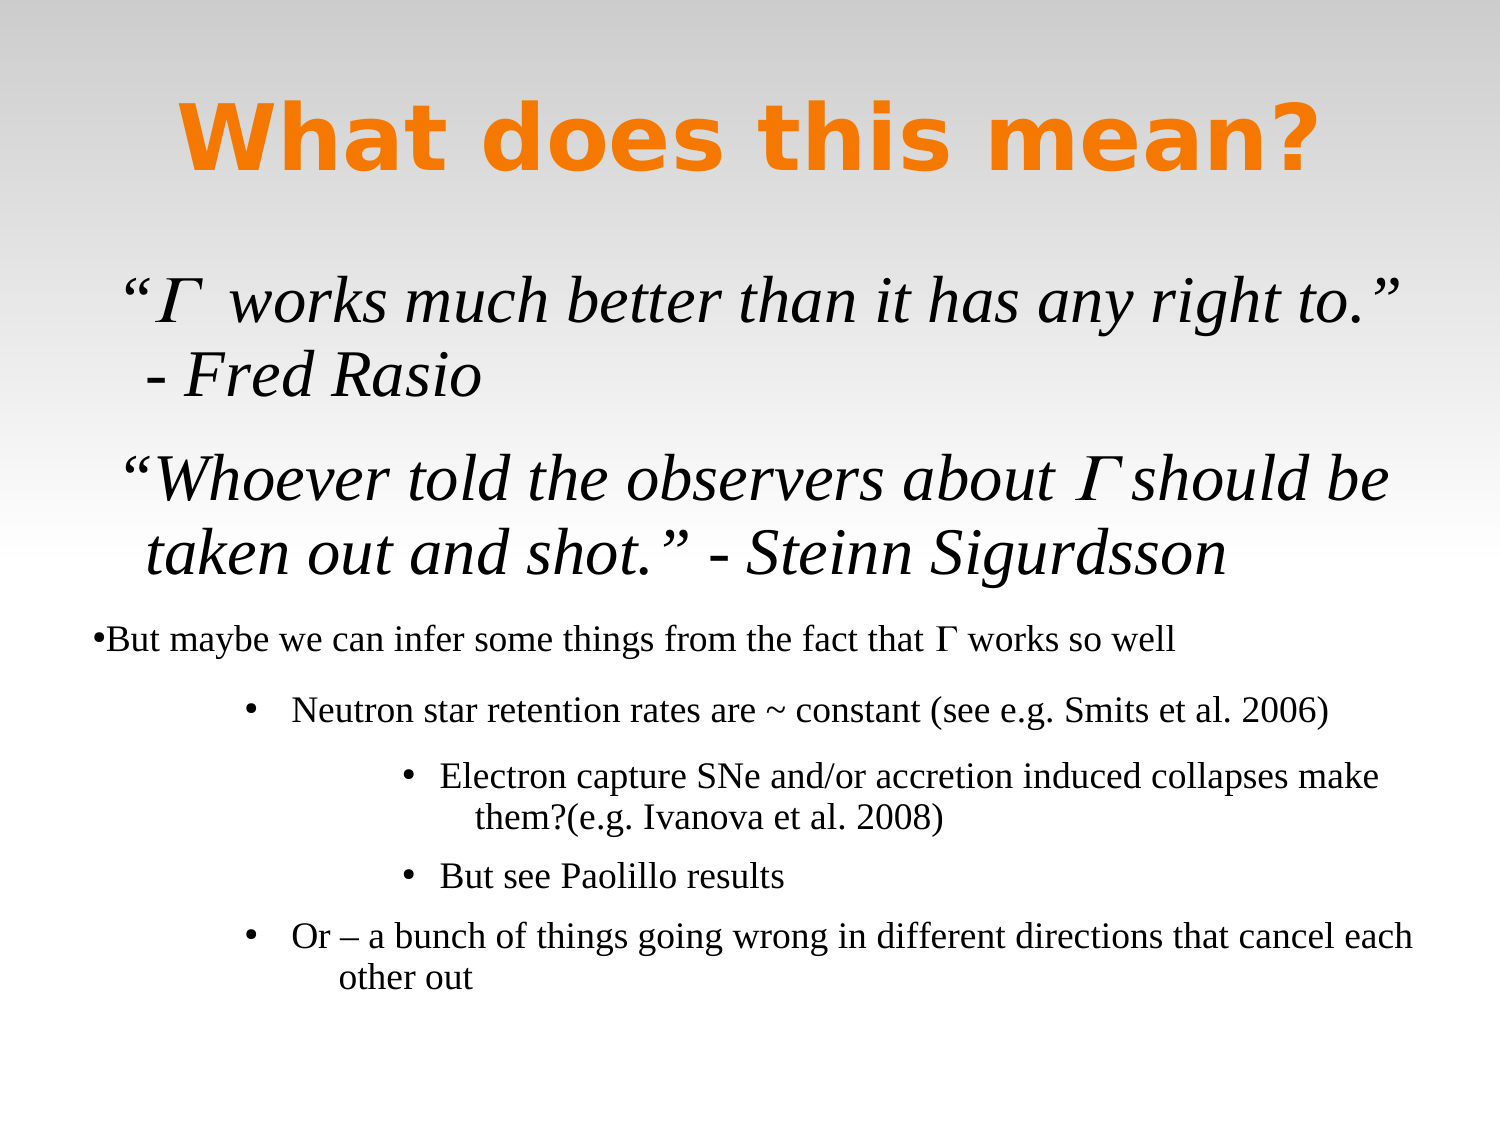

# What does this mean?
“G works much better than it has any right to.” - Fred Rasio
“Whoever told the observers about G should be taken out and shot.” - Steinn Sigurdsson
But maybe we can infer some things from the fact that G works so well
Neutron star retention rates are ~ constant (see e.g. Smits et al. 2006)
Electron capture SNe and/or accretion induced collapses make them?(e.g. Ivanova et al. 2008)
But see Paolillo results
Or – a bunch of things going wrong in different directions that cancel each other out